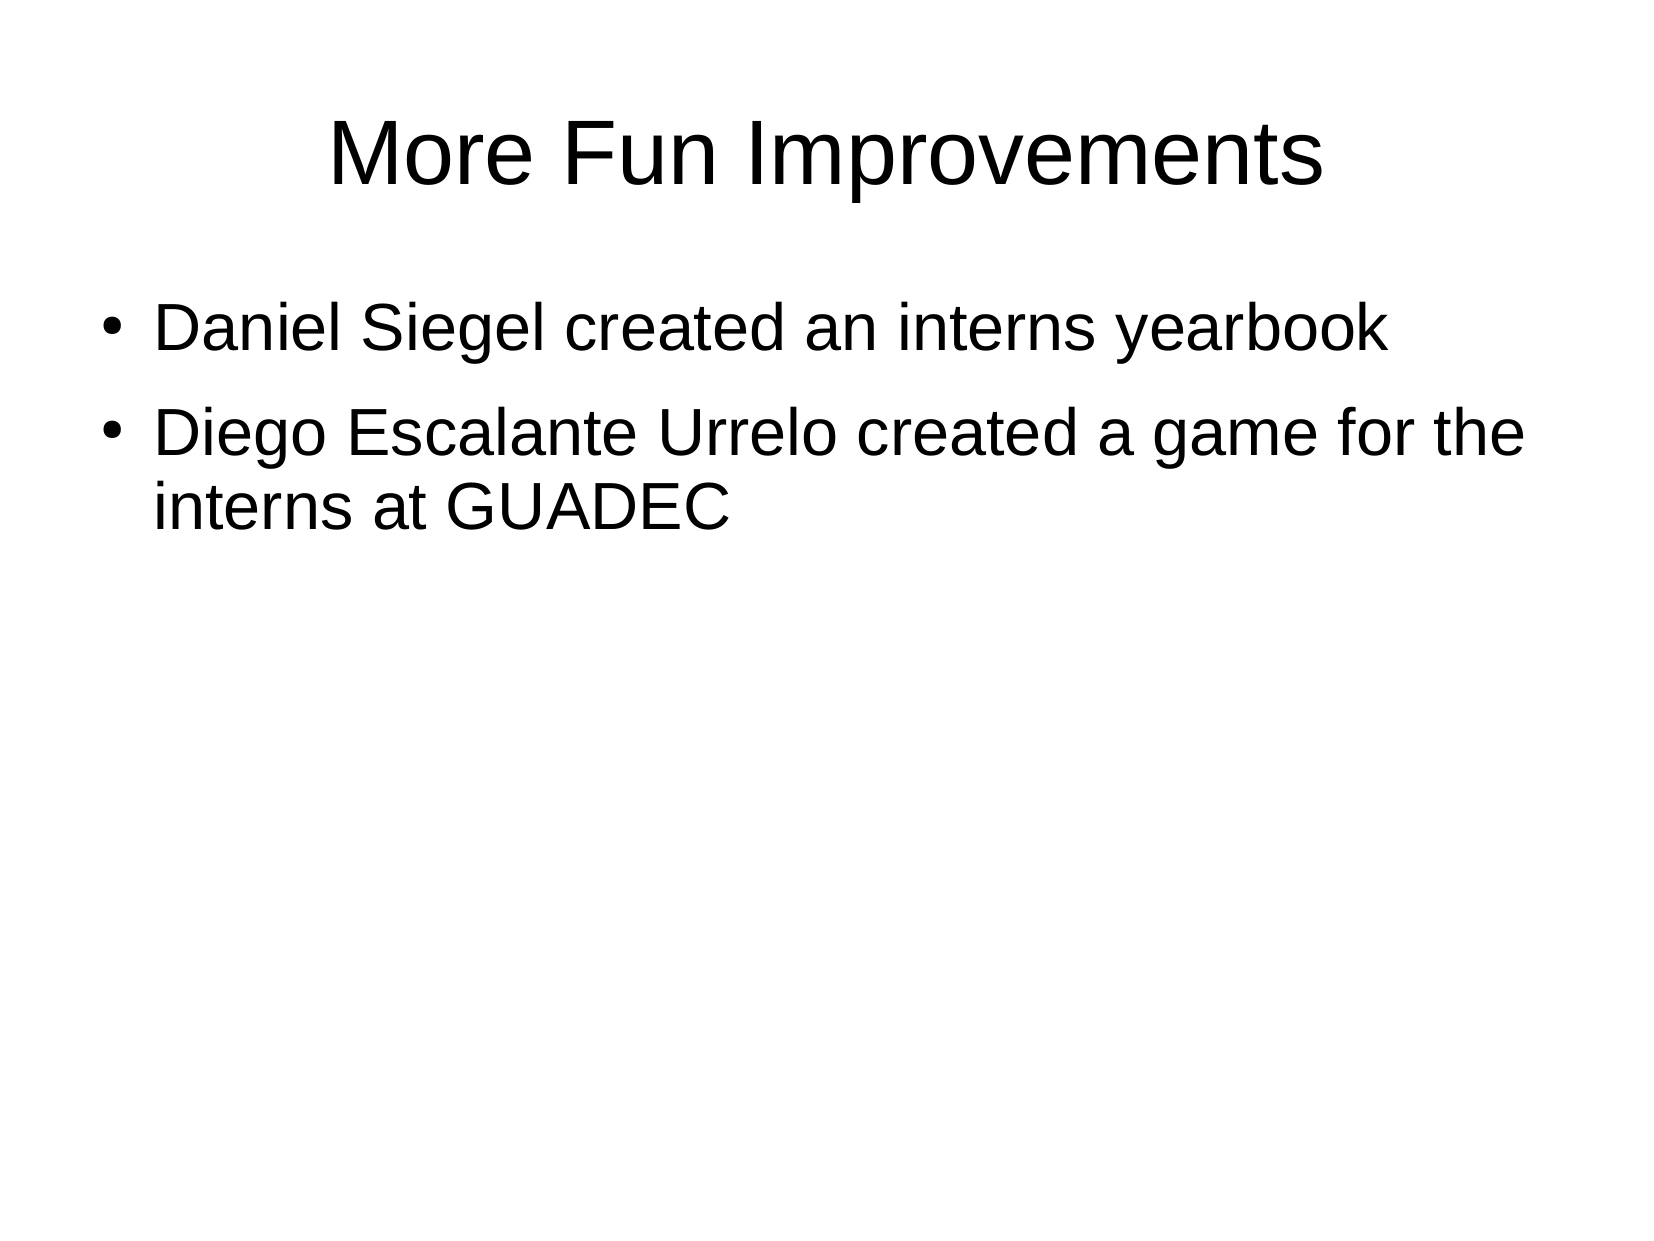

# More Fun Improvements
Daniel Siegel created an interns yearbook
Diego Escalante Urrelo created a game for the interns at GUADEC